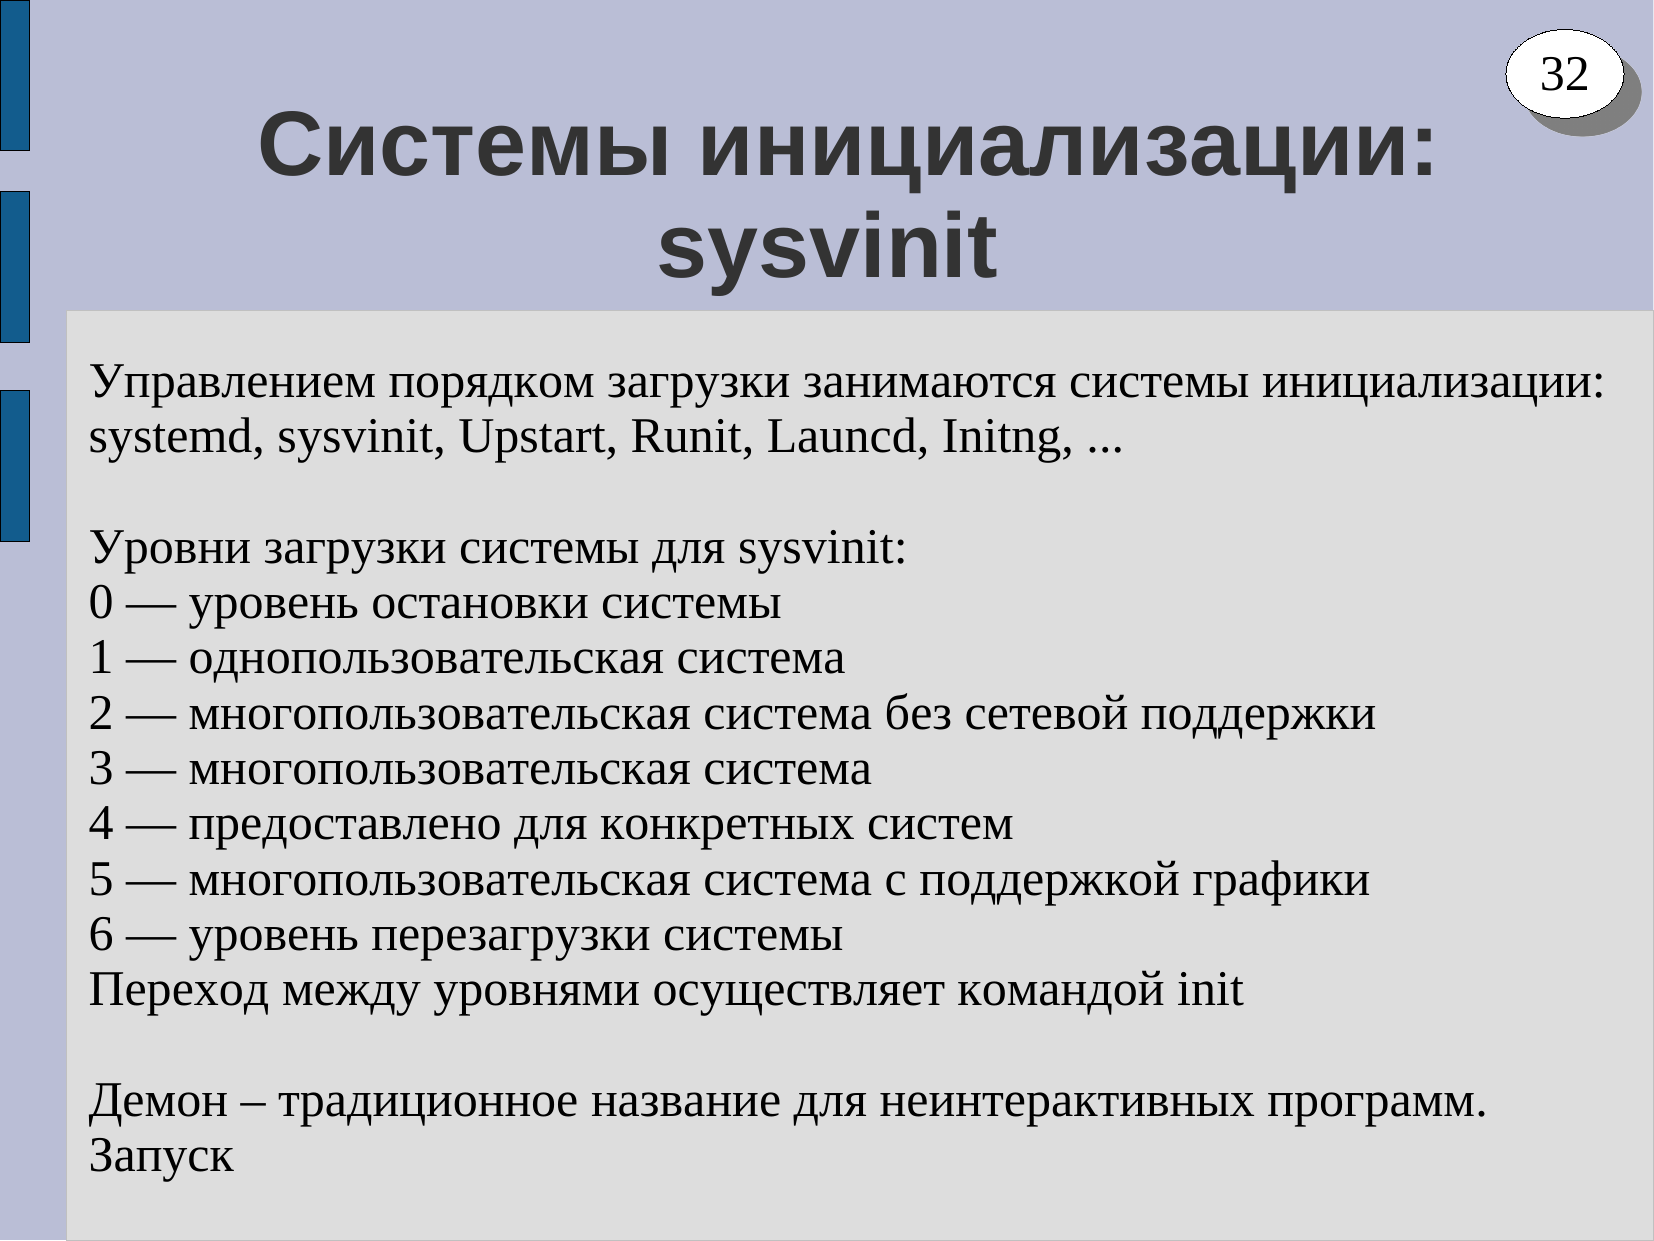

32
# Системы инициализации: sysvinit
Управлением порядком загрузки занимаются системы инициализации:
systemd, sysvinit, Upstart, Runit, Launcd, Initng, ...
Уровни загрузки системы для sysvinit:
0 — уровень остановки системы
1 — однопользовательская система
2 — многопользовательская система без сетевой поддержки
3 — многопользовательская система
4 — предоставлено для конкретных систем
5 — многопользовательская система с поддержкой графики
6 — уровень перезагрузки системы
Переход между уровнями осуществляет командой init
Демон – традиционное название для неинтерактивных программ.
Запуск